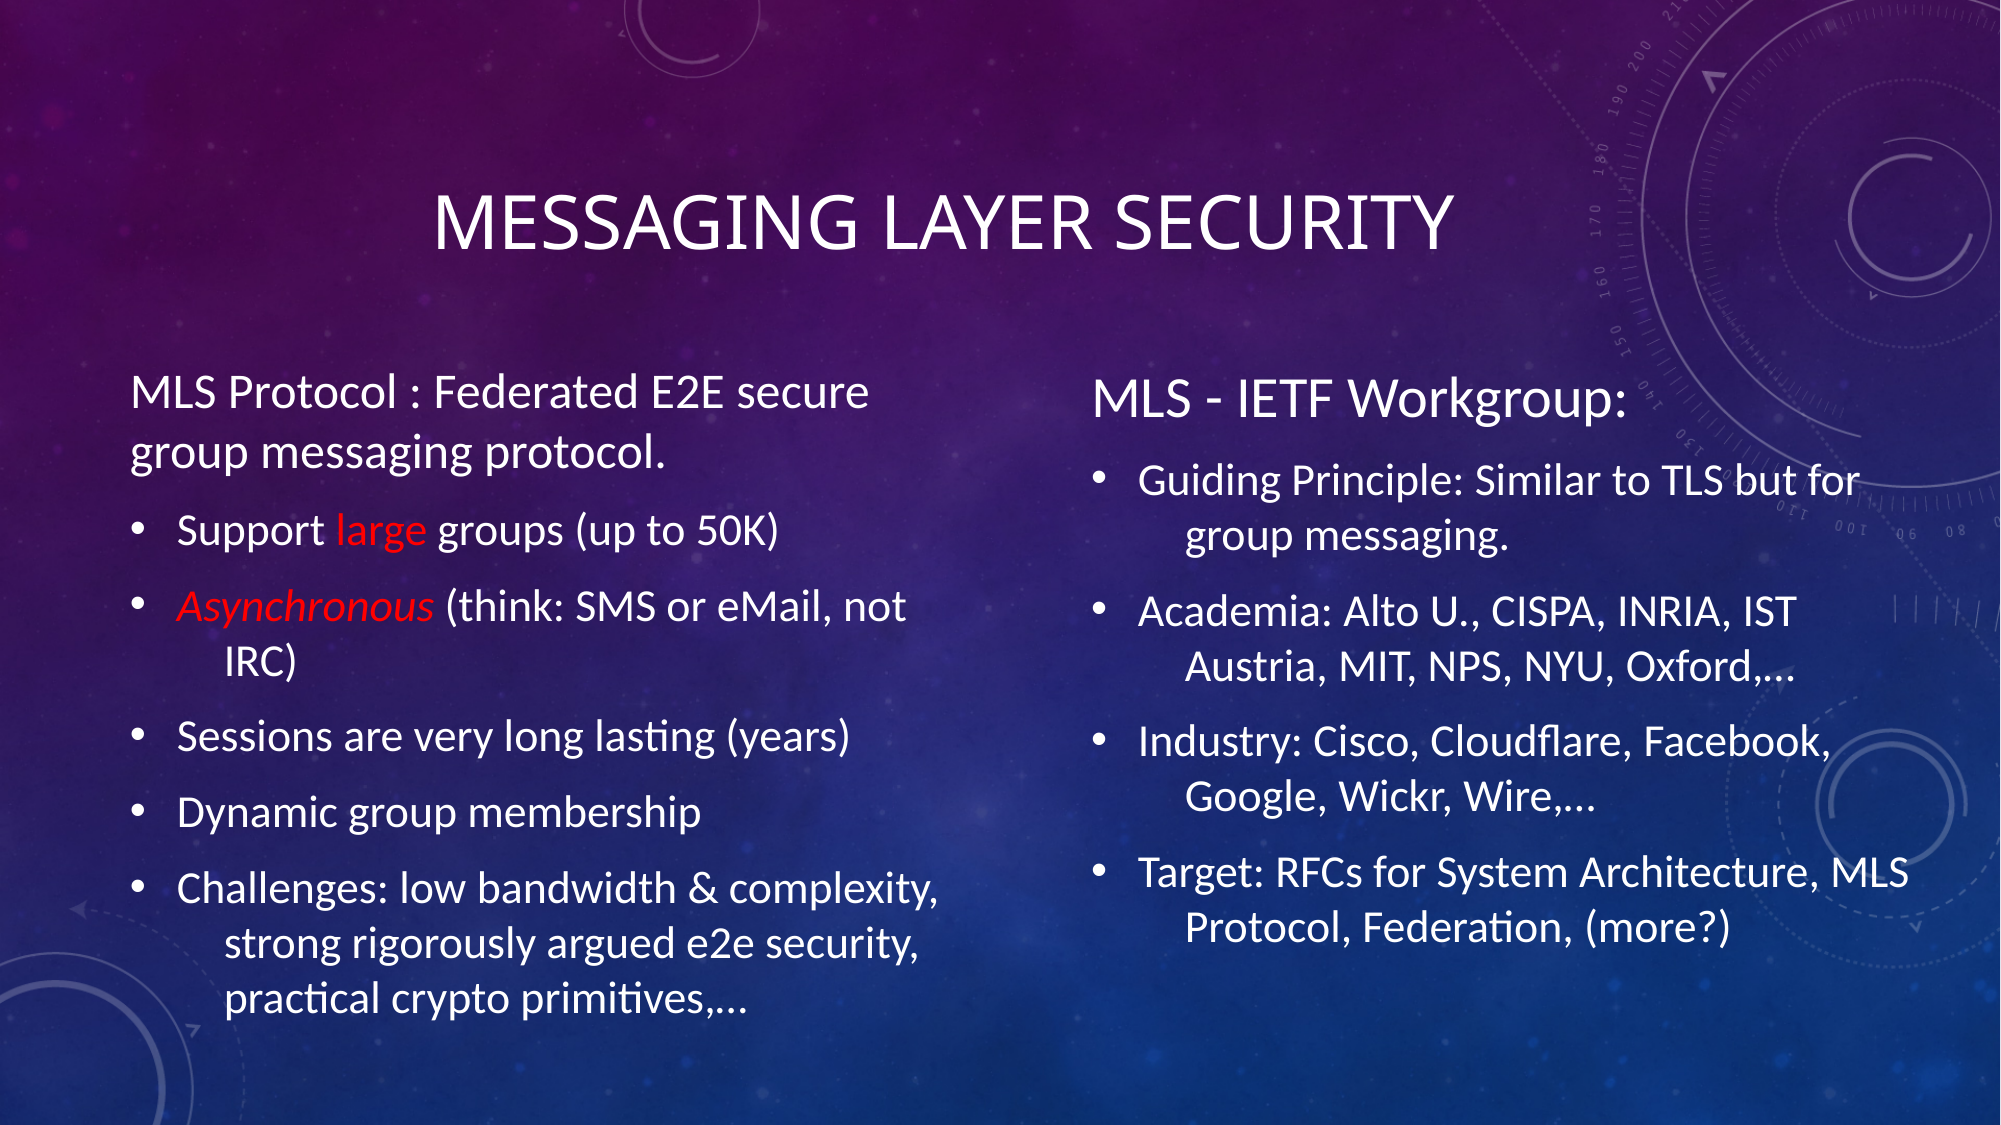

# Messaging Layer Security
MLS Protocol : Federated E2E secure group messaging protocol.
Support large groups (up to 50K)
Asynchronous (think: SMS or eMail, not IRC)
Sessions are very long lasting (years)
Dynamic group membership
Challenges: low bandwidth & complexity, strong rigorously argued e2e security, practical crypto primitives,…
MLS - IETF Workgroup:
Guiding Principle: Similar to TLS but for group messaging.
Academia: Alto U., CISPA, INRIA, IST Austria, MIT, NPS, NYU, Oxford,…
Industry: Cisco, Cloudflare, Facebook, Google, Wickr, Wire,…
Target: RFCs for System Architecture, MLS Protocol, Federation, (more?)